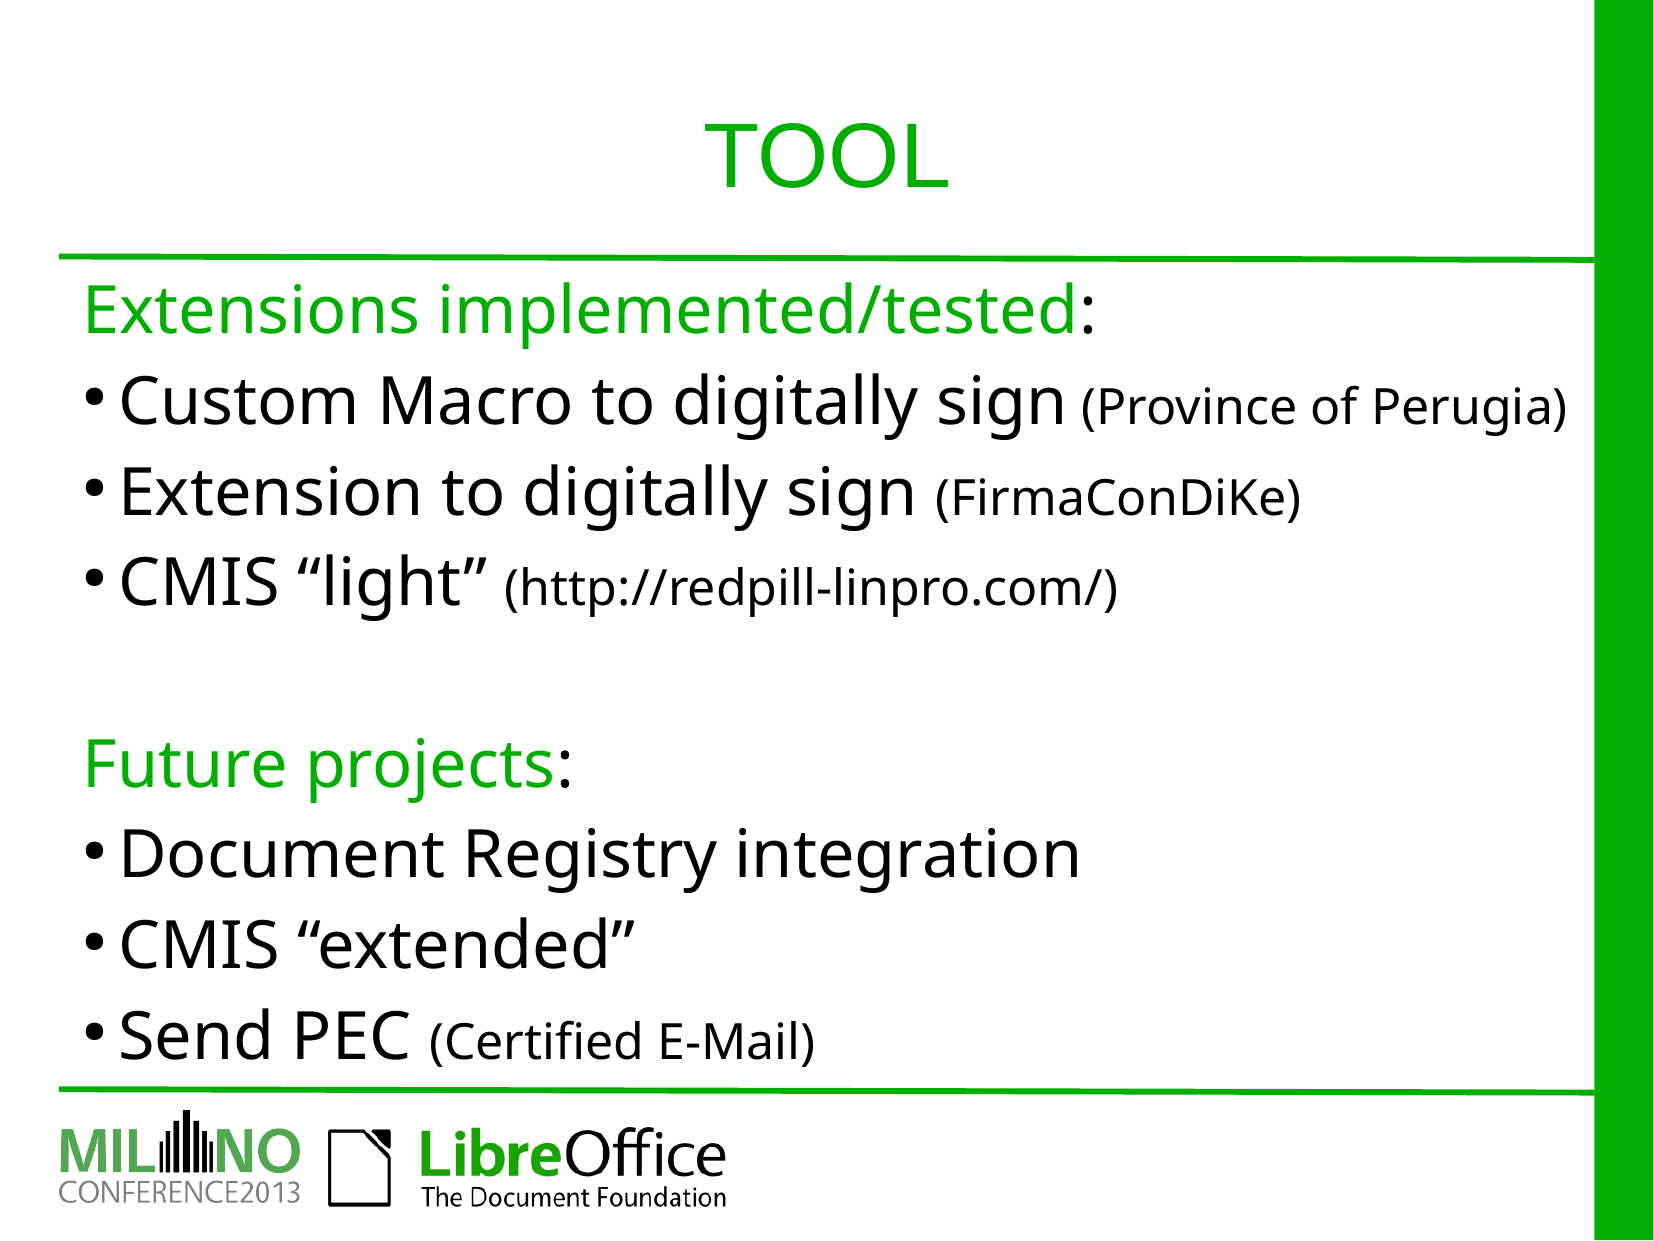

# Extensions implemented/tested:
Custom Macro to digitally sign (Province of Perugia)
Extension to digitally sign (FirmaConDiKe)
CMIS “light” (http://redpill-linpro.com/)
Future projects:
Document Registry integration
CMIS “extended”
Send PEC (Certified E-Mail)
TOOL